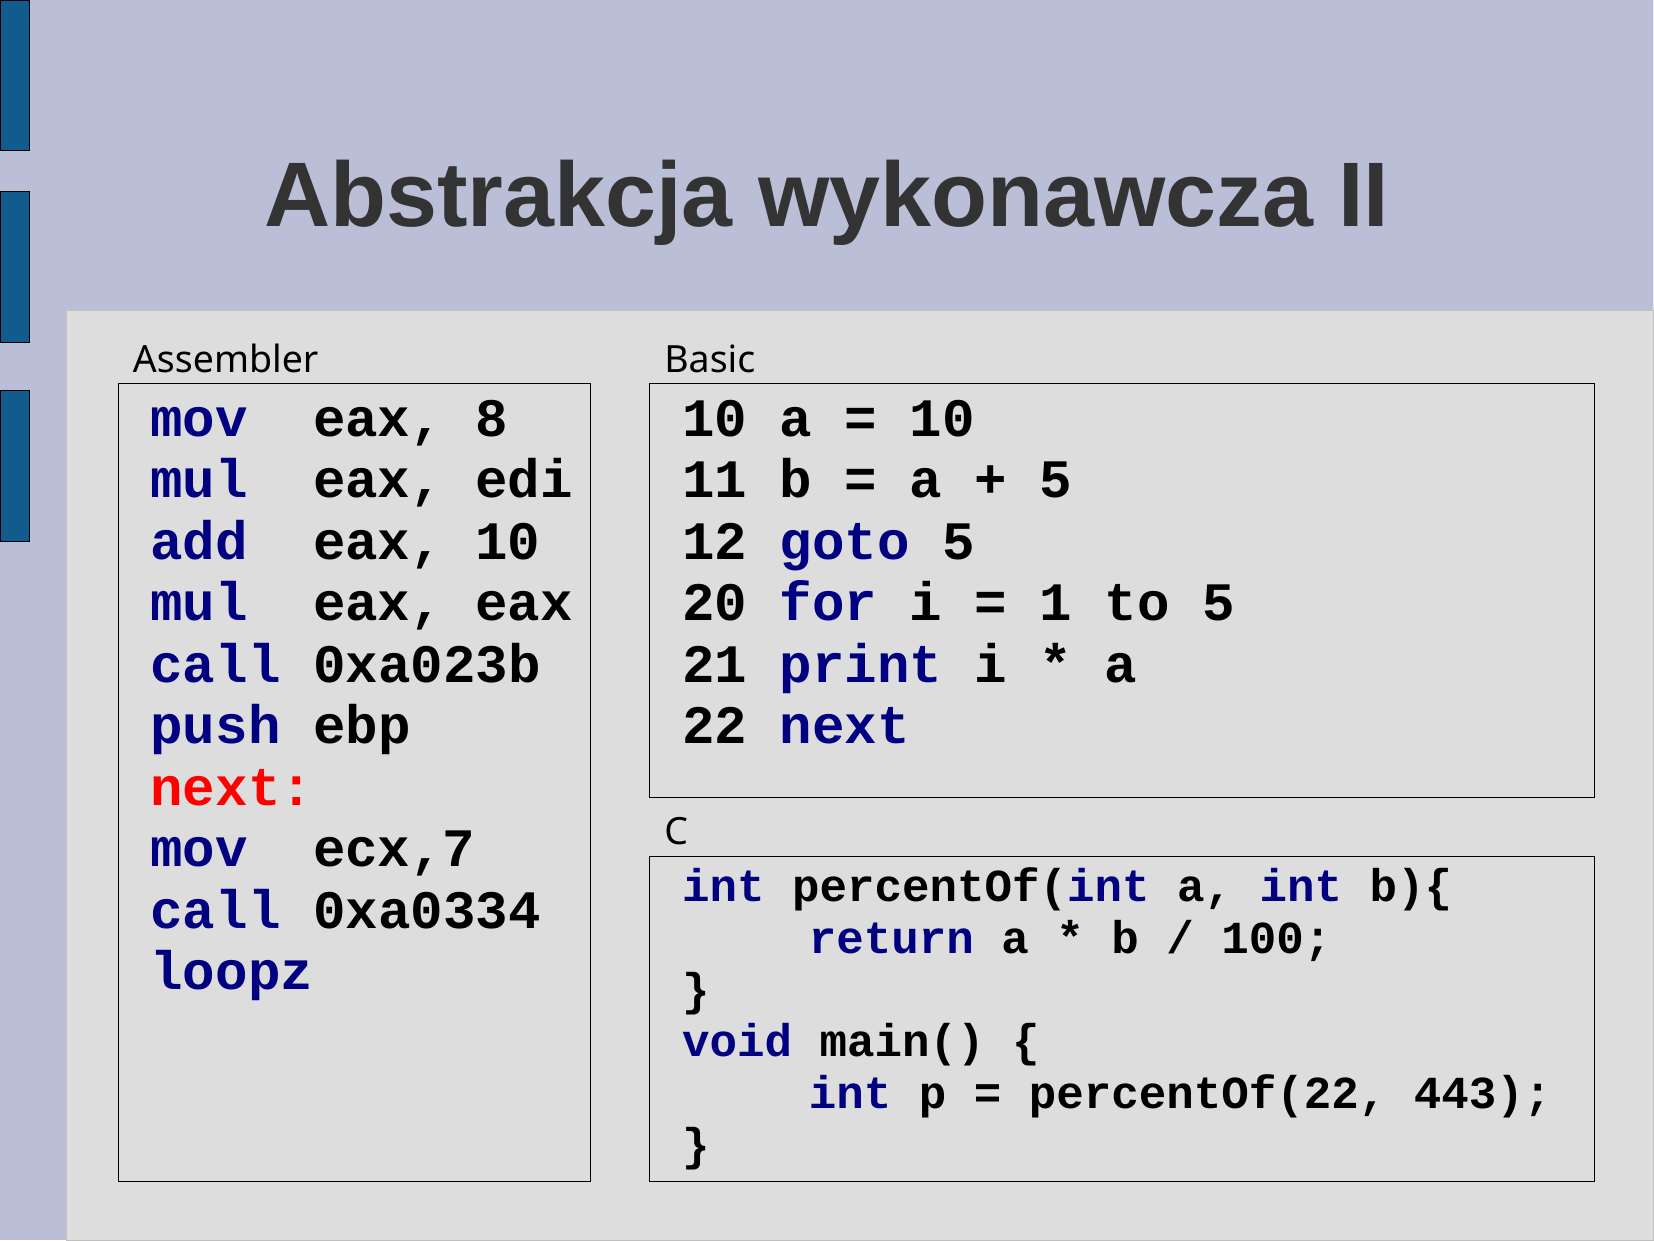

# Abstrakcja wykonawcza II
Assembler
Basic
mov eax, 8
mul eax, edi
add eax, 10
mul eax, eax
call 0xa023b
push ebp
next:
mov ecx,7
call 0xa0334
loopz
10 a = 10
11 b = a + 5
12 goto 5
20 for i = 1 to 5
21 print i * a
22 next
C
int percentOf(int a, int b){
	return a * b / 100;
}
void main() {
	int p = percentOf(22, 443);
}